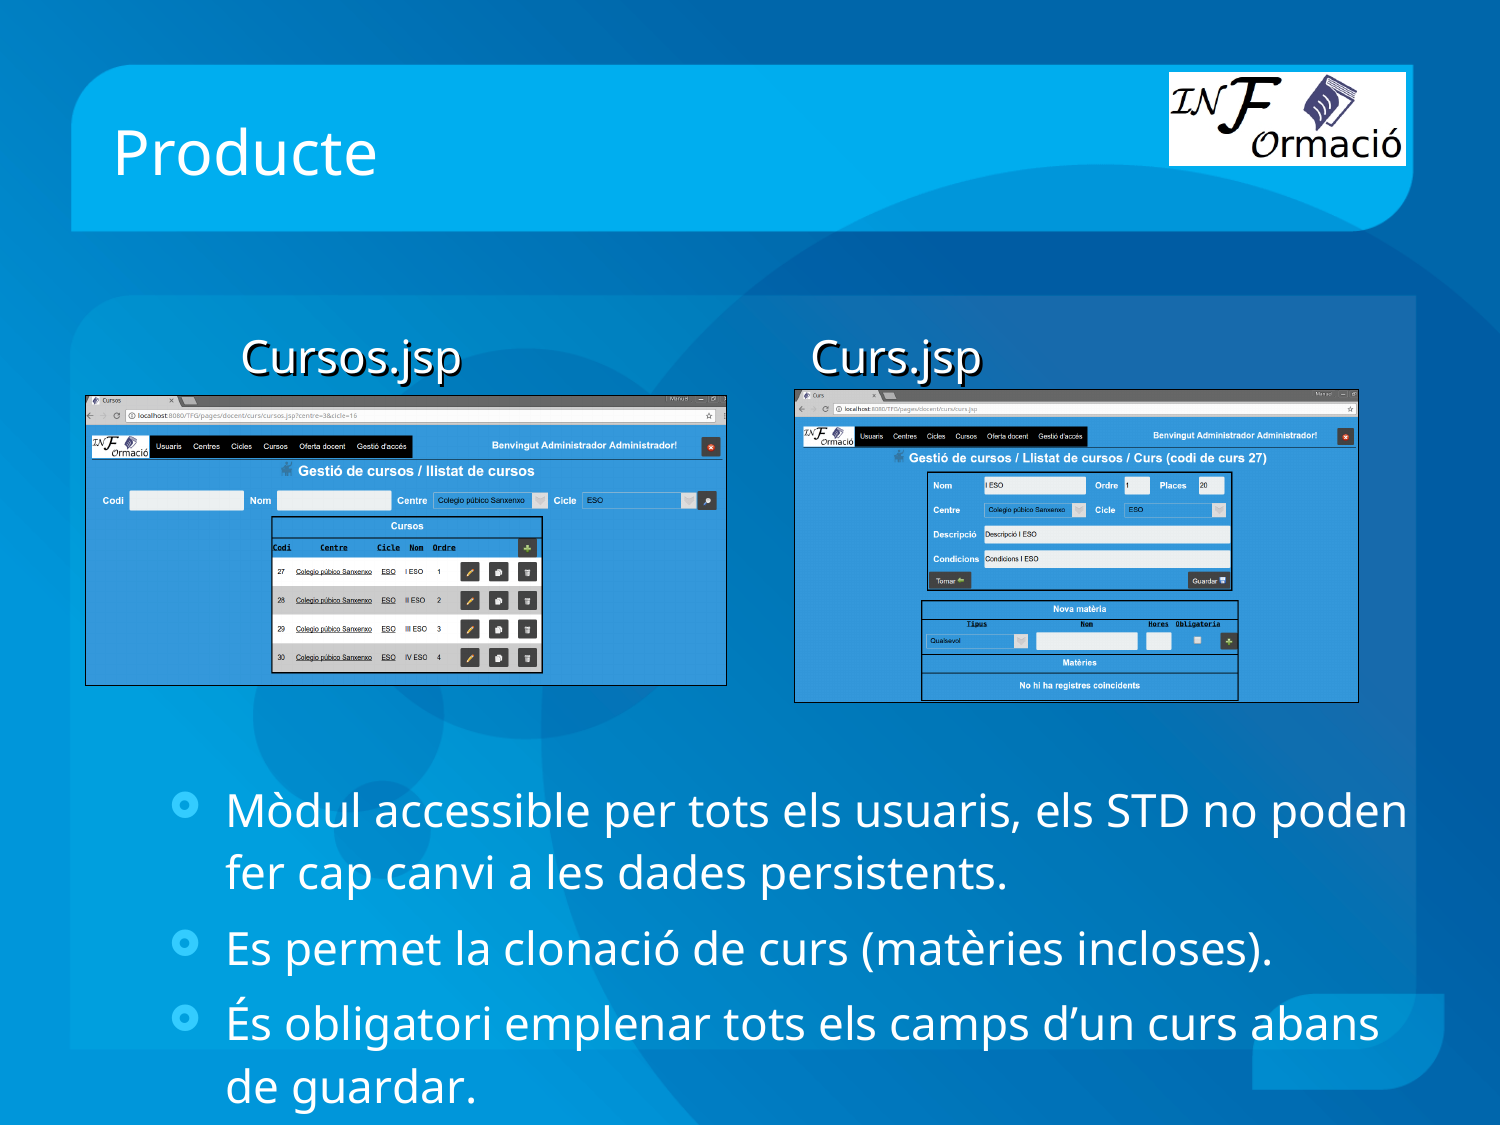

# Producte
 Cursos.jsp Curs.jsp
Mòdul accessible per tots els usuaris, els STD no poden fer cap canvi a les dades persistents.
Es permet la clonació de curs (matèries incloses).
És obligatori emplenar tots els camps d’un curs abans de guardar.